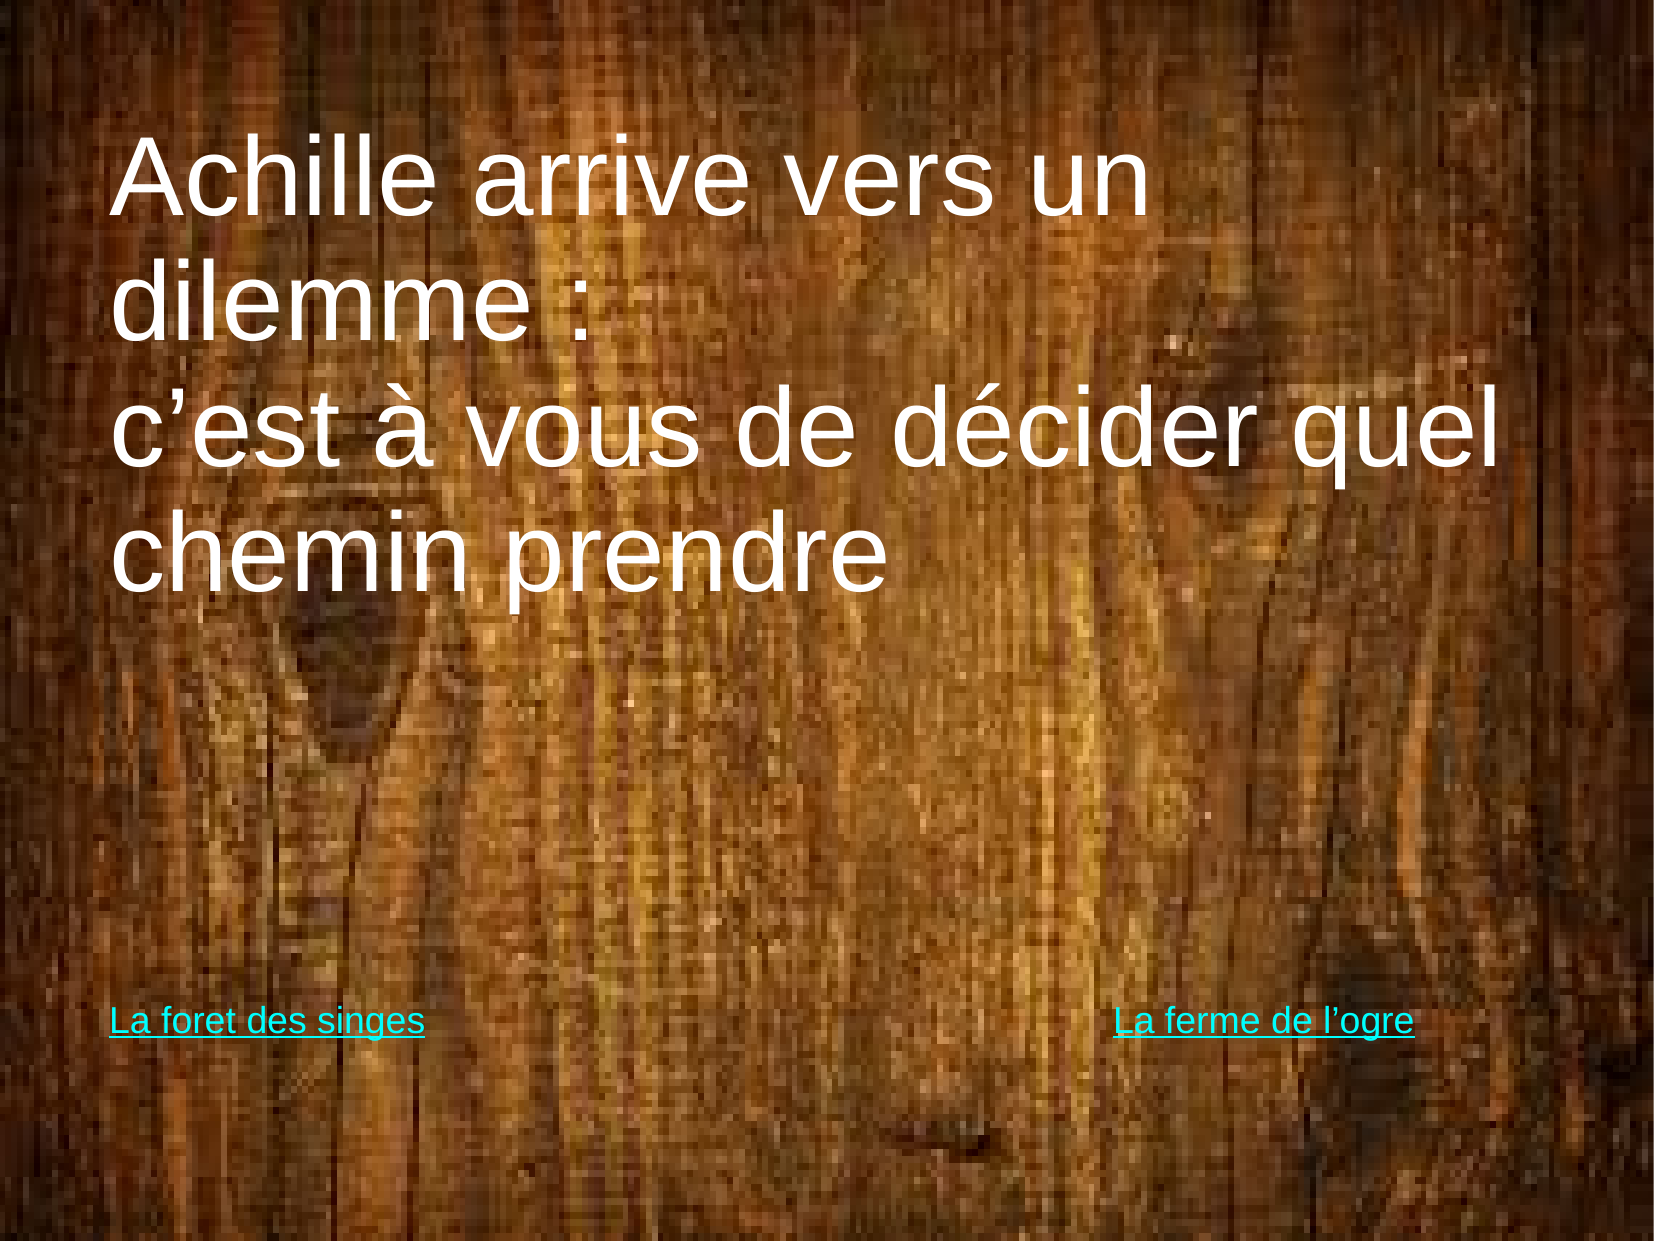

Achille arrive vers un dilemme :
c’est à vous de décider quel chemin prendre
La foret des singes
La ferme de l’ogre